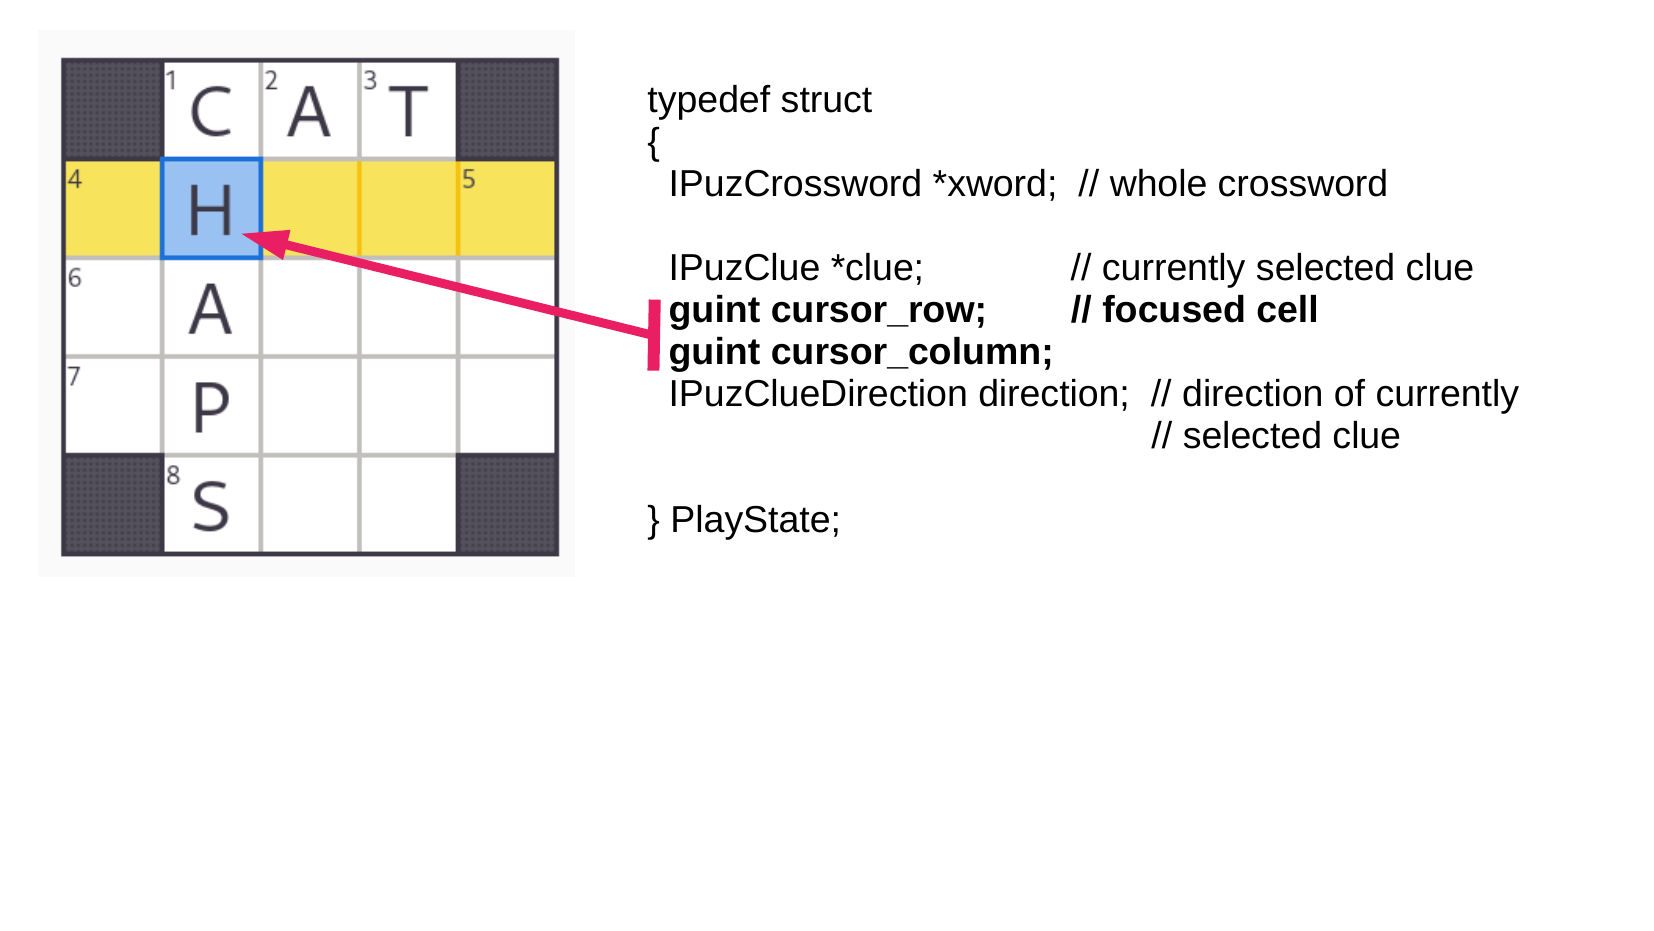

typedef struct
{
 IPuzCrossword *xword; // whole crossword
 IPuzClue *clue; // currently selected clue
 guint cursor_row; // focused cell
 guint cursor_column;
 IPuzClueDirection direction; // direction of currently
 // selected clue
} PlayState;